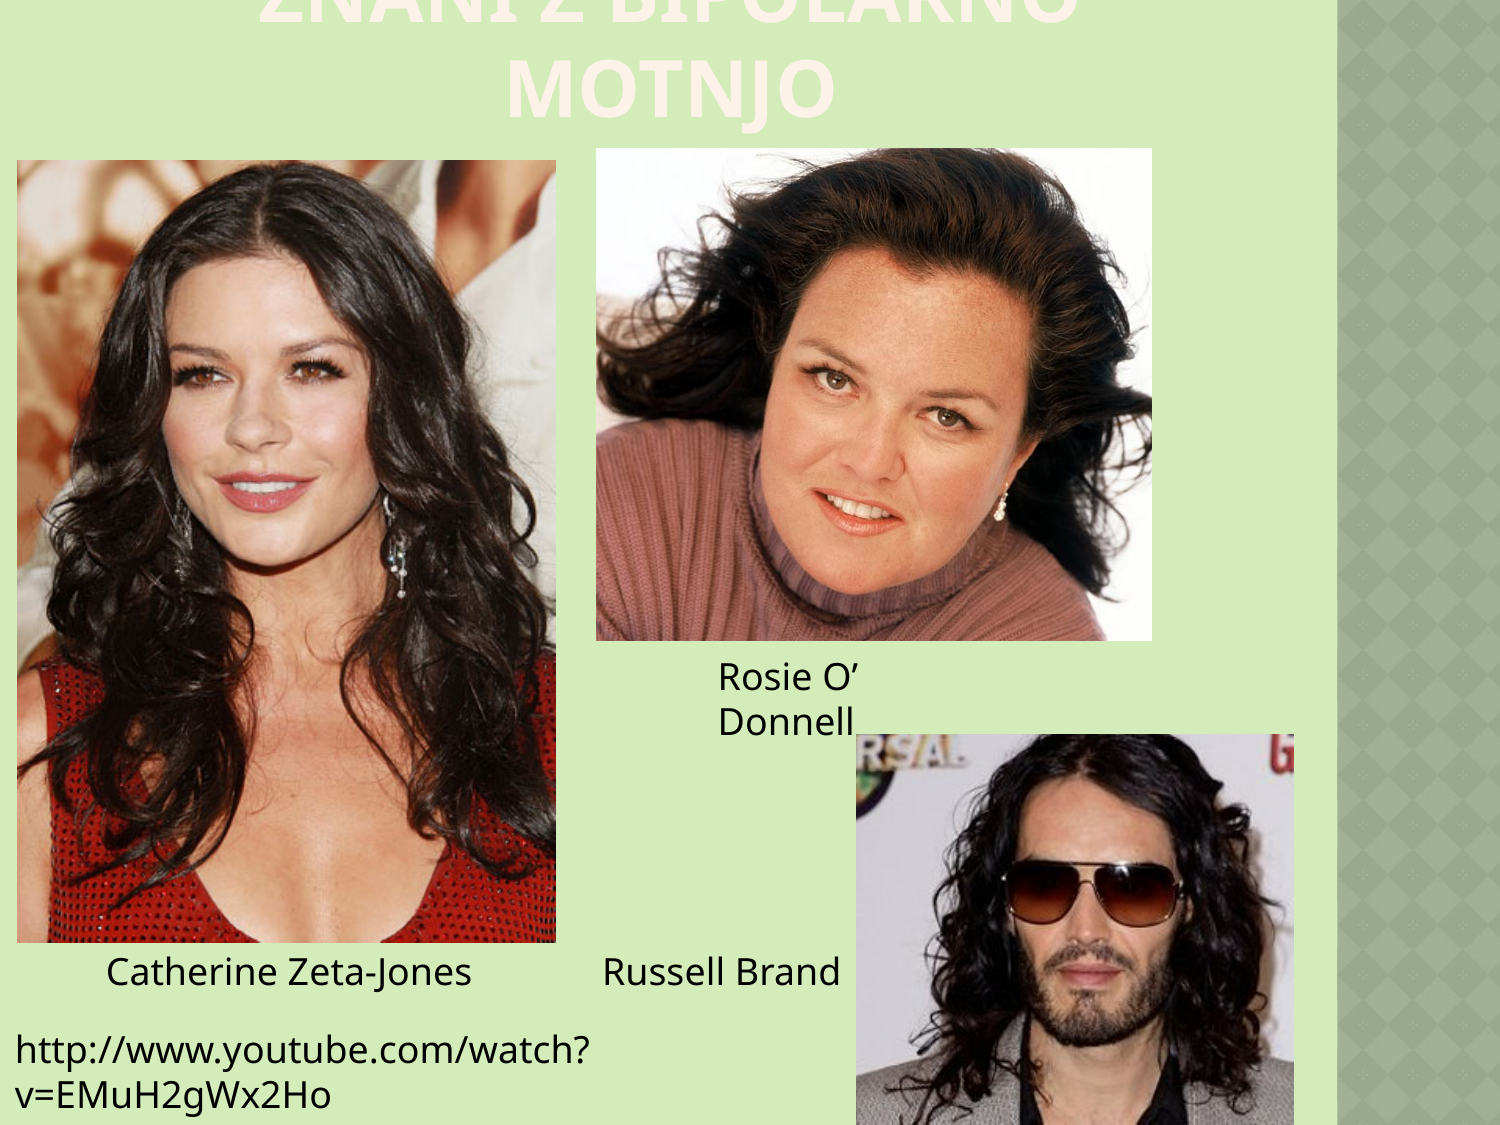

# ZNANI Z BIPOLARNO MOTNJO
Rosie O’ Donnell
Catherine Zeta-Jones
Russell Brand
http://www.youtube.com/watch?v=EMuH2gWx2Ho